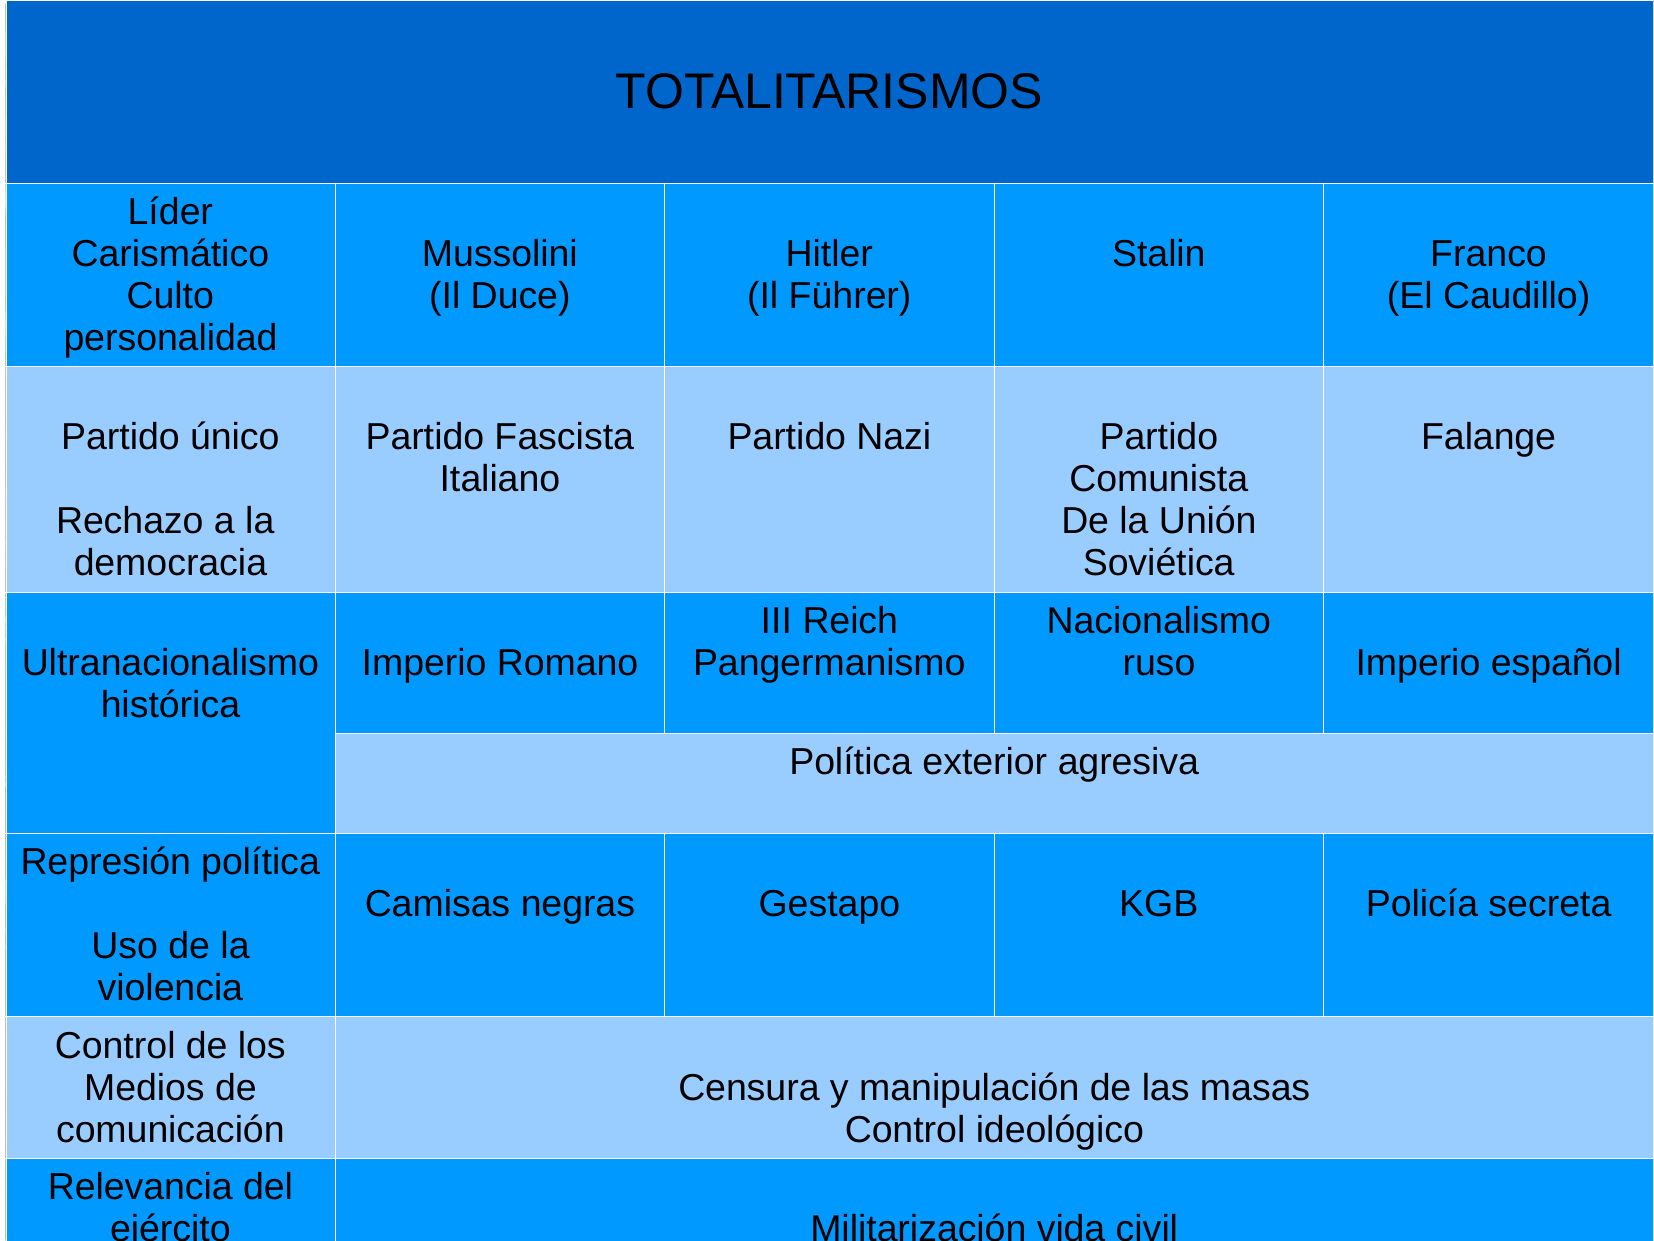

| TOTALITARISMOS | | | | |
| --- | --- | --- | --- | --- |
| Líder Carismático Culto personalidad | Mussolini (Il Duce) | Hitler (Il Führer) | Stalin | Franco (El Caudillo) |
| Partido único Rechazo a la democracia | Partido Fascista Italiano | Partido Nazi | Partido Comunista De la Unión Soviética | Falange |
| Ultranacionalismo histórica | Imperio Romano | III Reich Pangermanismo | Nacionalismo ruso | Imperio español |
| | Política exterior agresiva | | | |
| Represión política Uso de la violencia | Camisas negras | Gestapo | KGB | Policía secreta |
| Control de los Medios de comunicación | Censura y manipulación de las masas Control ideológico | | | |
| Relevancia del ejército | Militarización vida civil | | | |